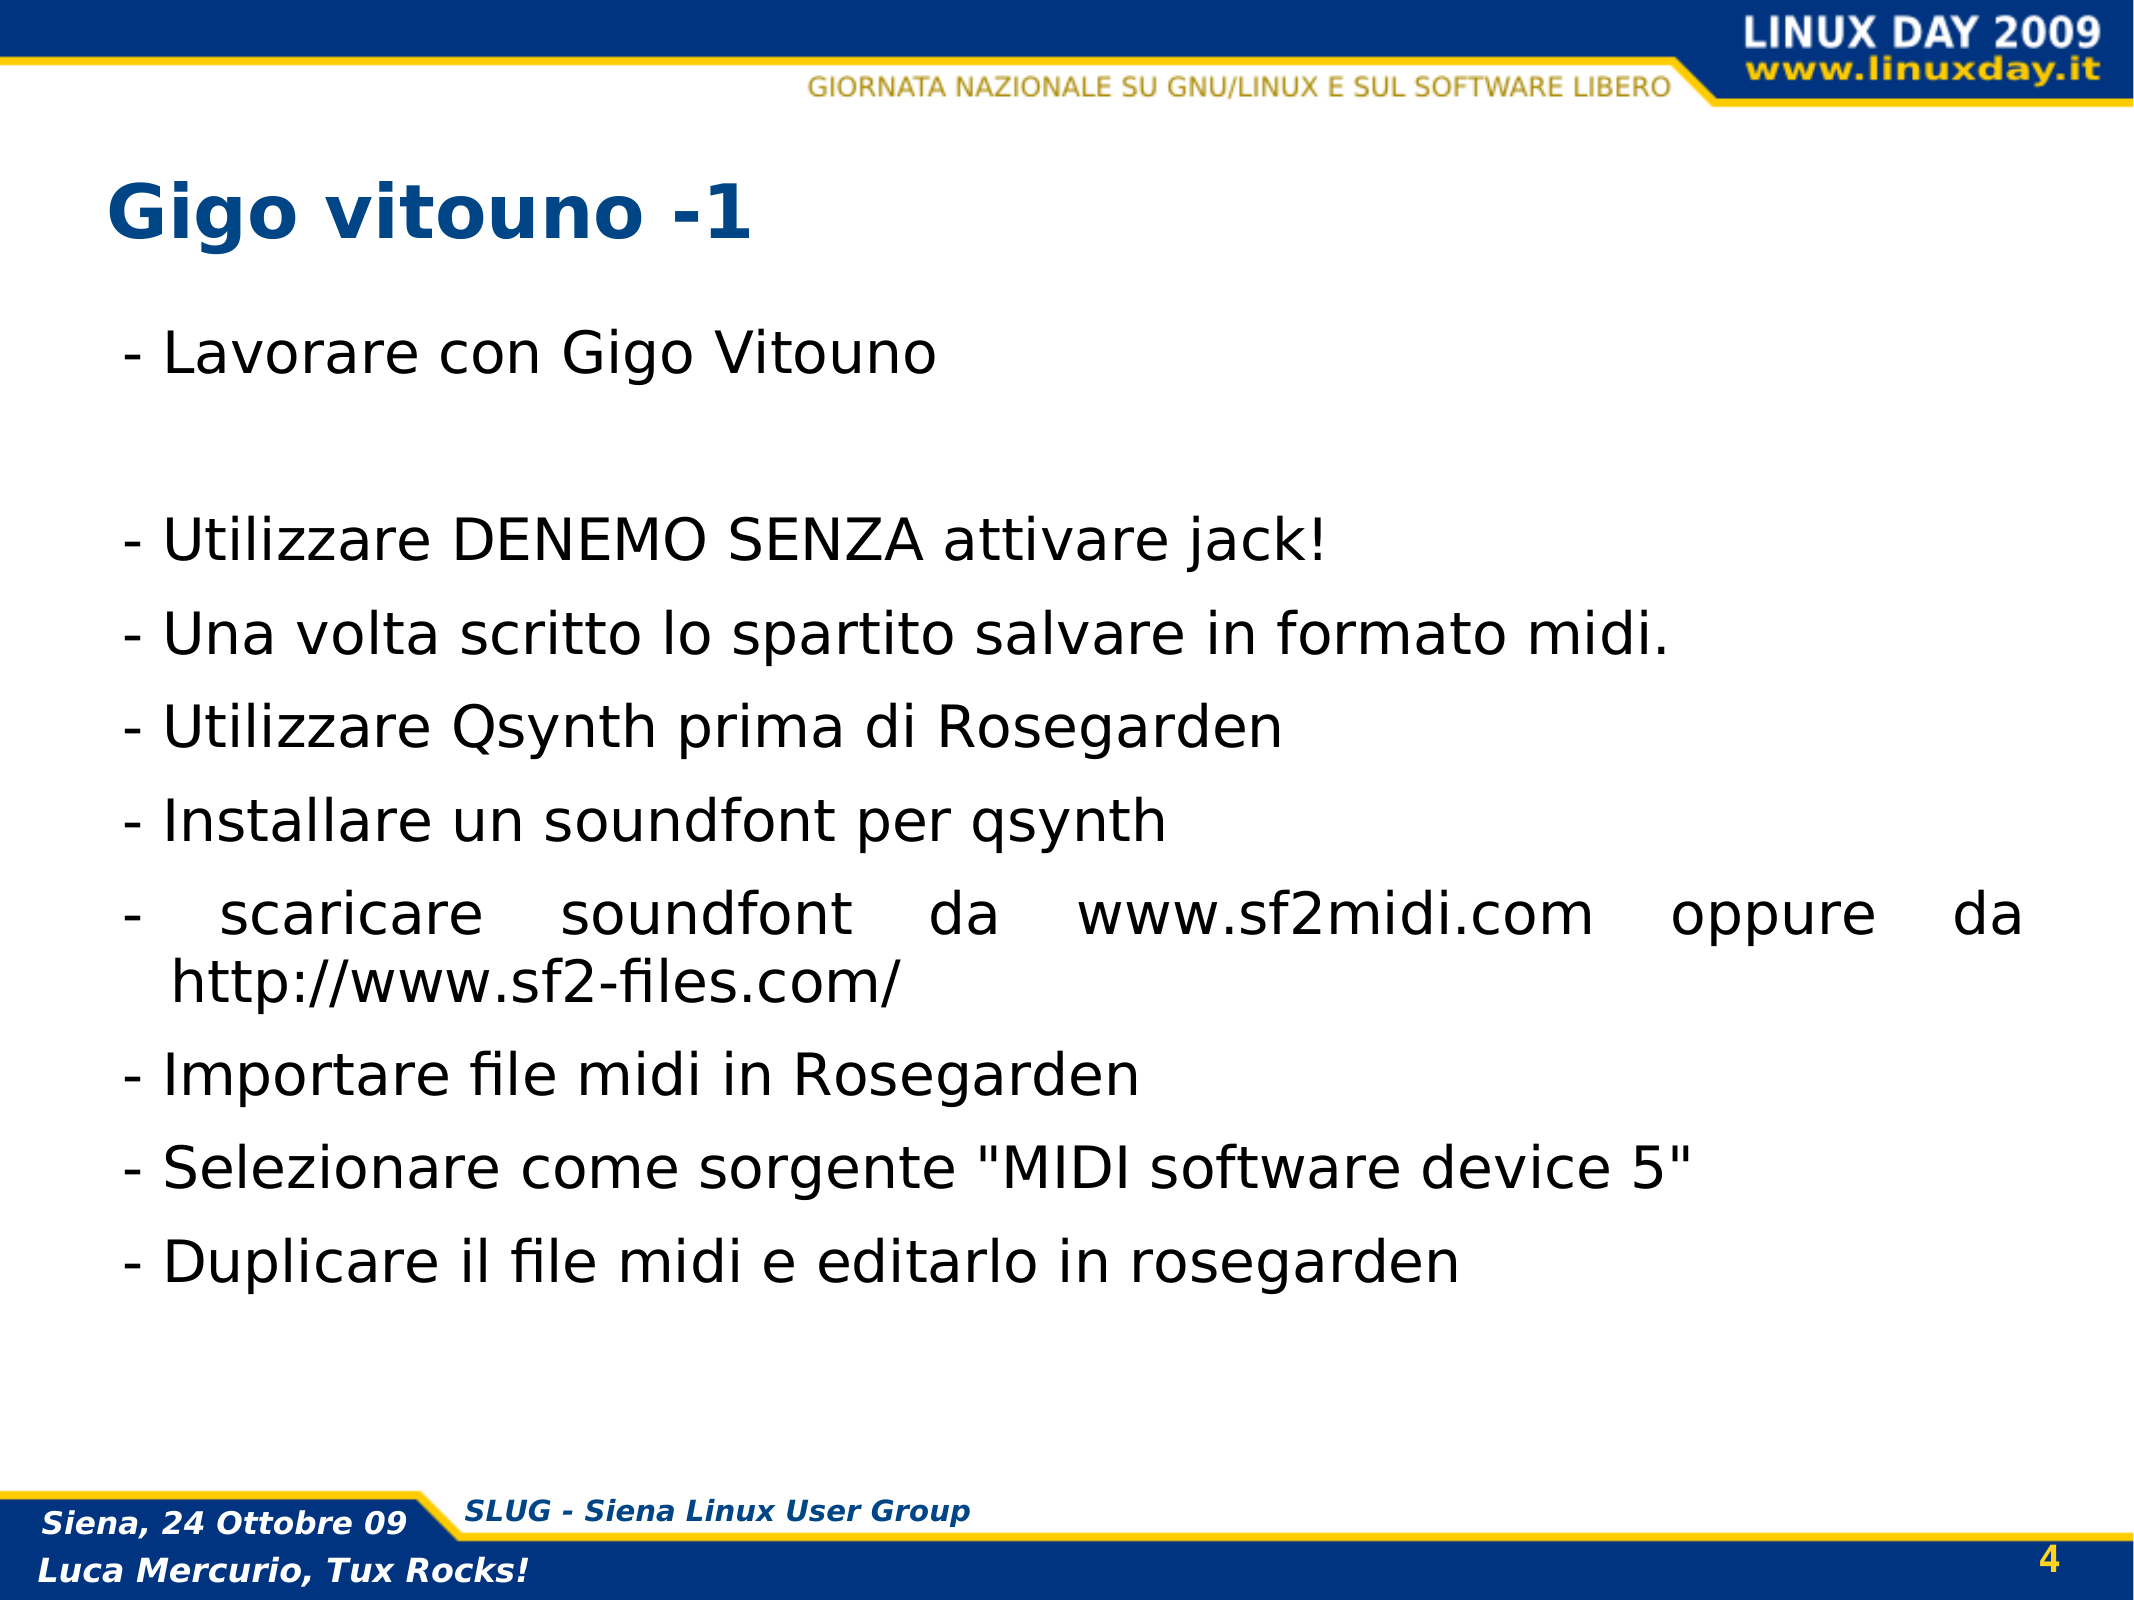

# Gigo vitouno -1
- Lavorare con Gigo Vitouno
- Utilizzare DENEMO SENZA attivare jack!
- Una volta scritto lo spartito salvare in formato midi.
- Utilizzare Qsynth prima di Rosegarden
- Installare un soundfont per qsynth
- scaricare soundfont da www.sf2midi.com oppure da http://www.sf2-files.com/
- Importare file midi in Rosegarden
- Selezionare come sorgente "MIDI software device 5"
- Duplicare il file midi e editarlo in rosegarden